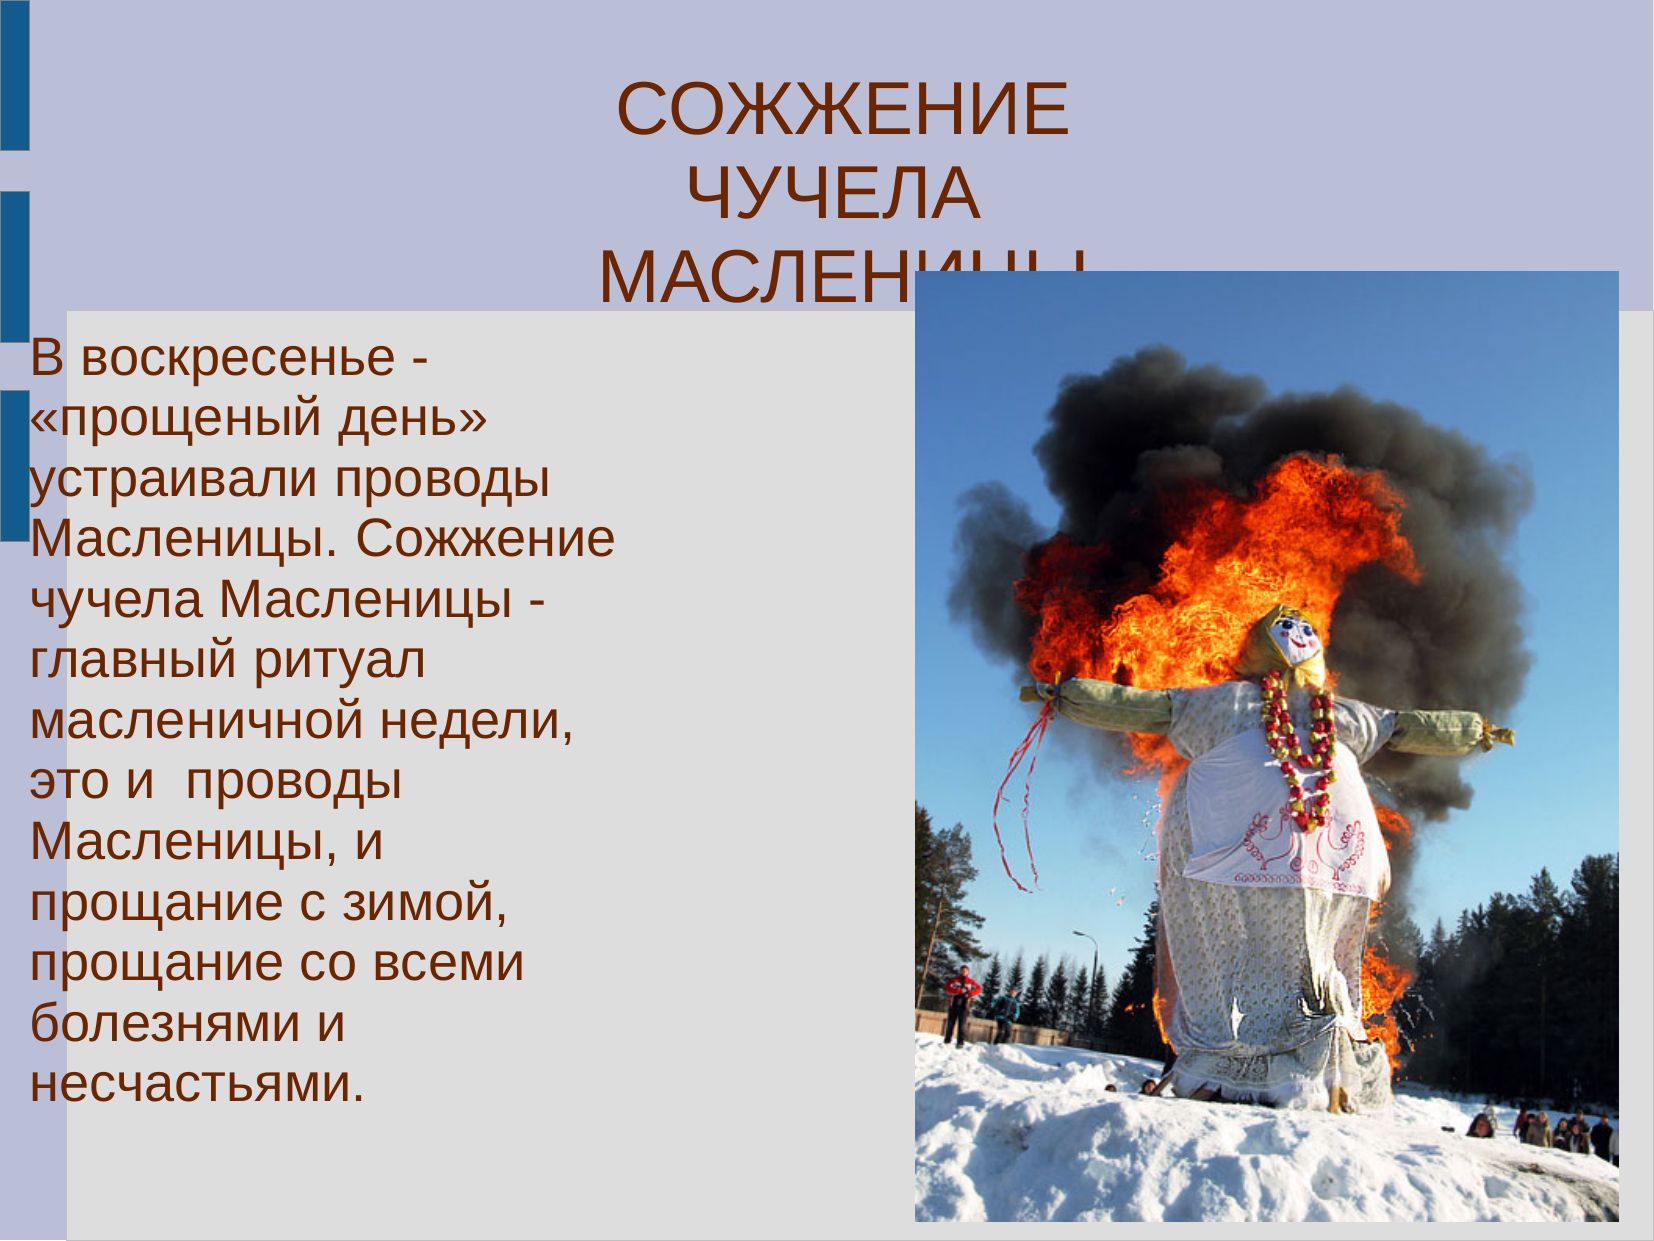

СОЖЖЕНИЕ
ЧУЧЕЛА МАСЛЕНИЦЫ
В воскресенье - «прощеный день» устраивали проводы Масленицы. Сожжение чучела Масленицы - главный ритуал масленичной недели, это и проводы Масленицы, и прощание с зимой, прощание со всеми болезнями и несчастьями.